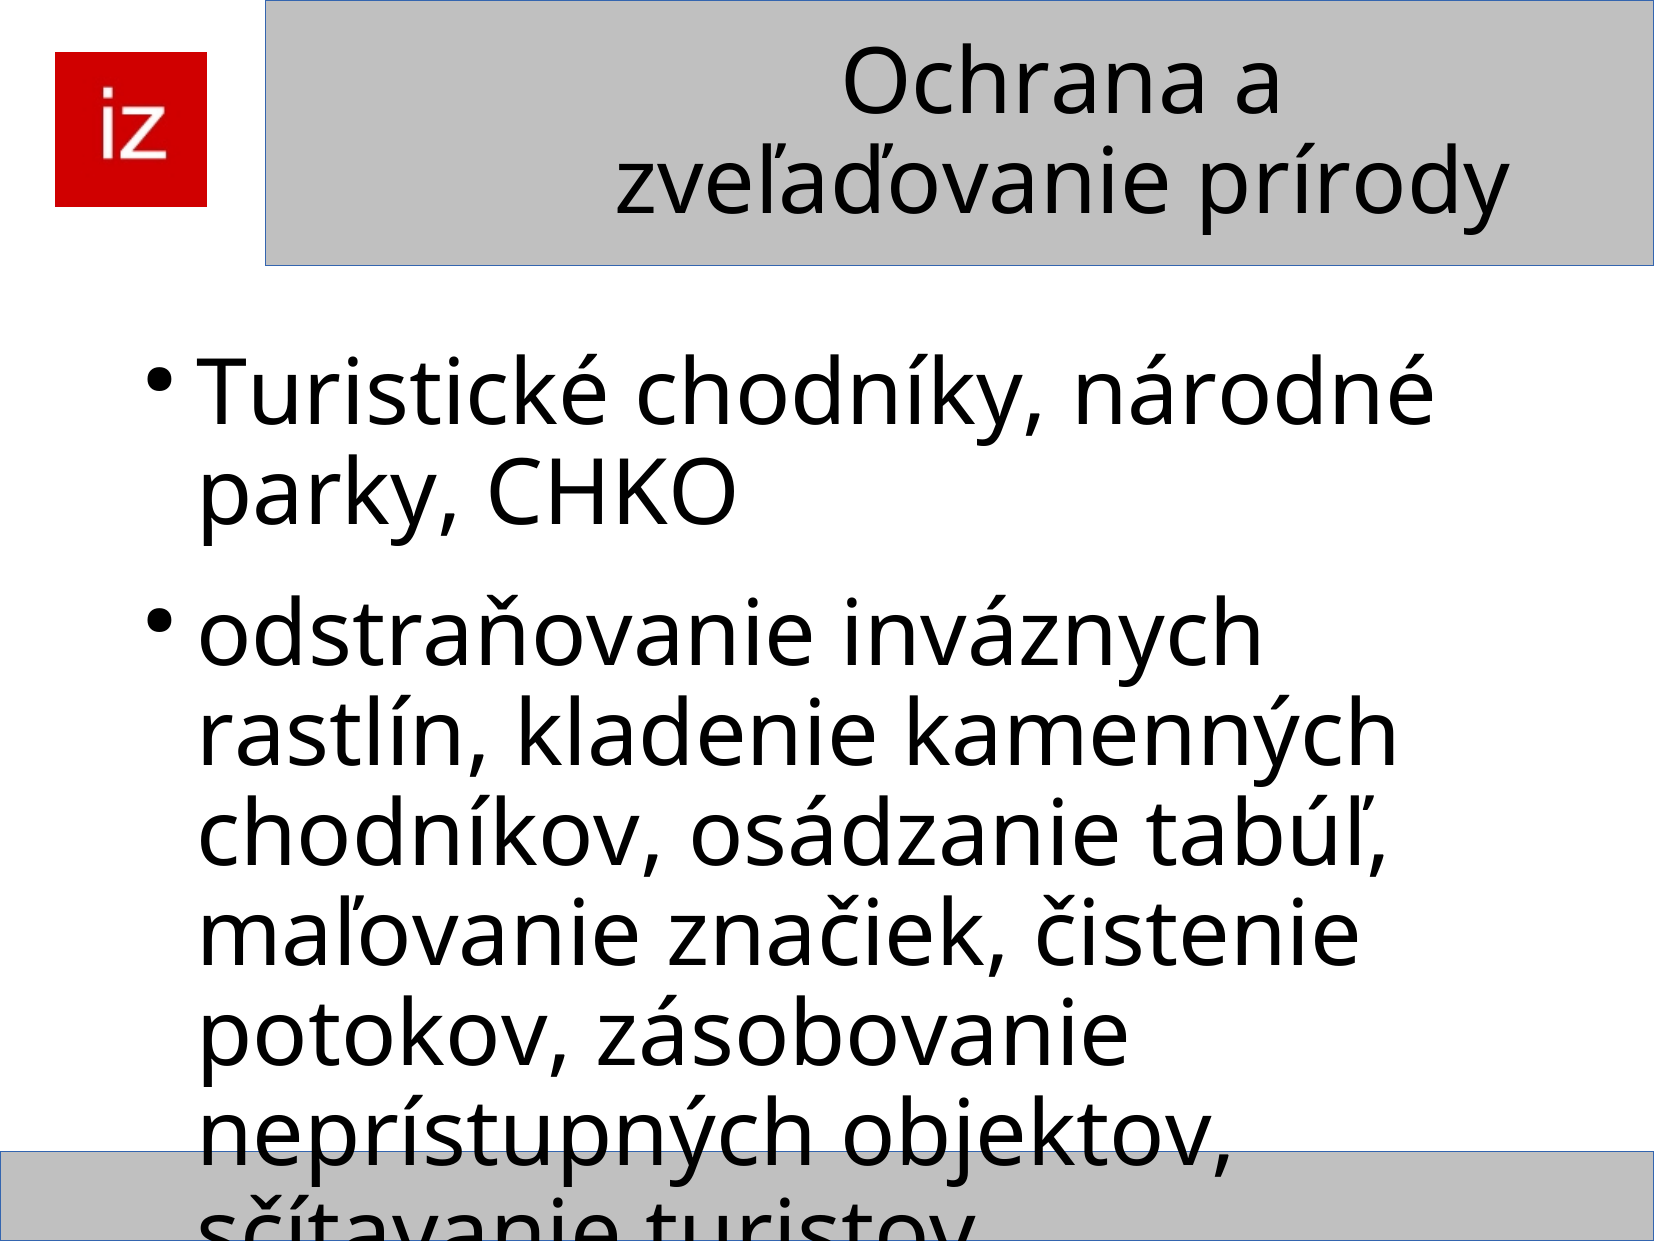

# Ochrana a zveľaďovanie prírody
Turistické chodníky, národné parky, CHKO
odstraňovanie inváznych rastlín, kladenie kamenných chodníkov, osádzanie tabúľ, maľovanie značiek, čistenie potokov, zásobovanie neprístupných objektov, sčítavanie turistov,...